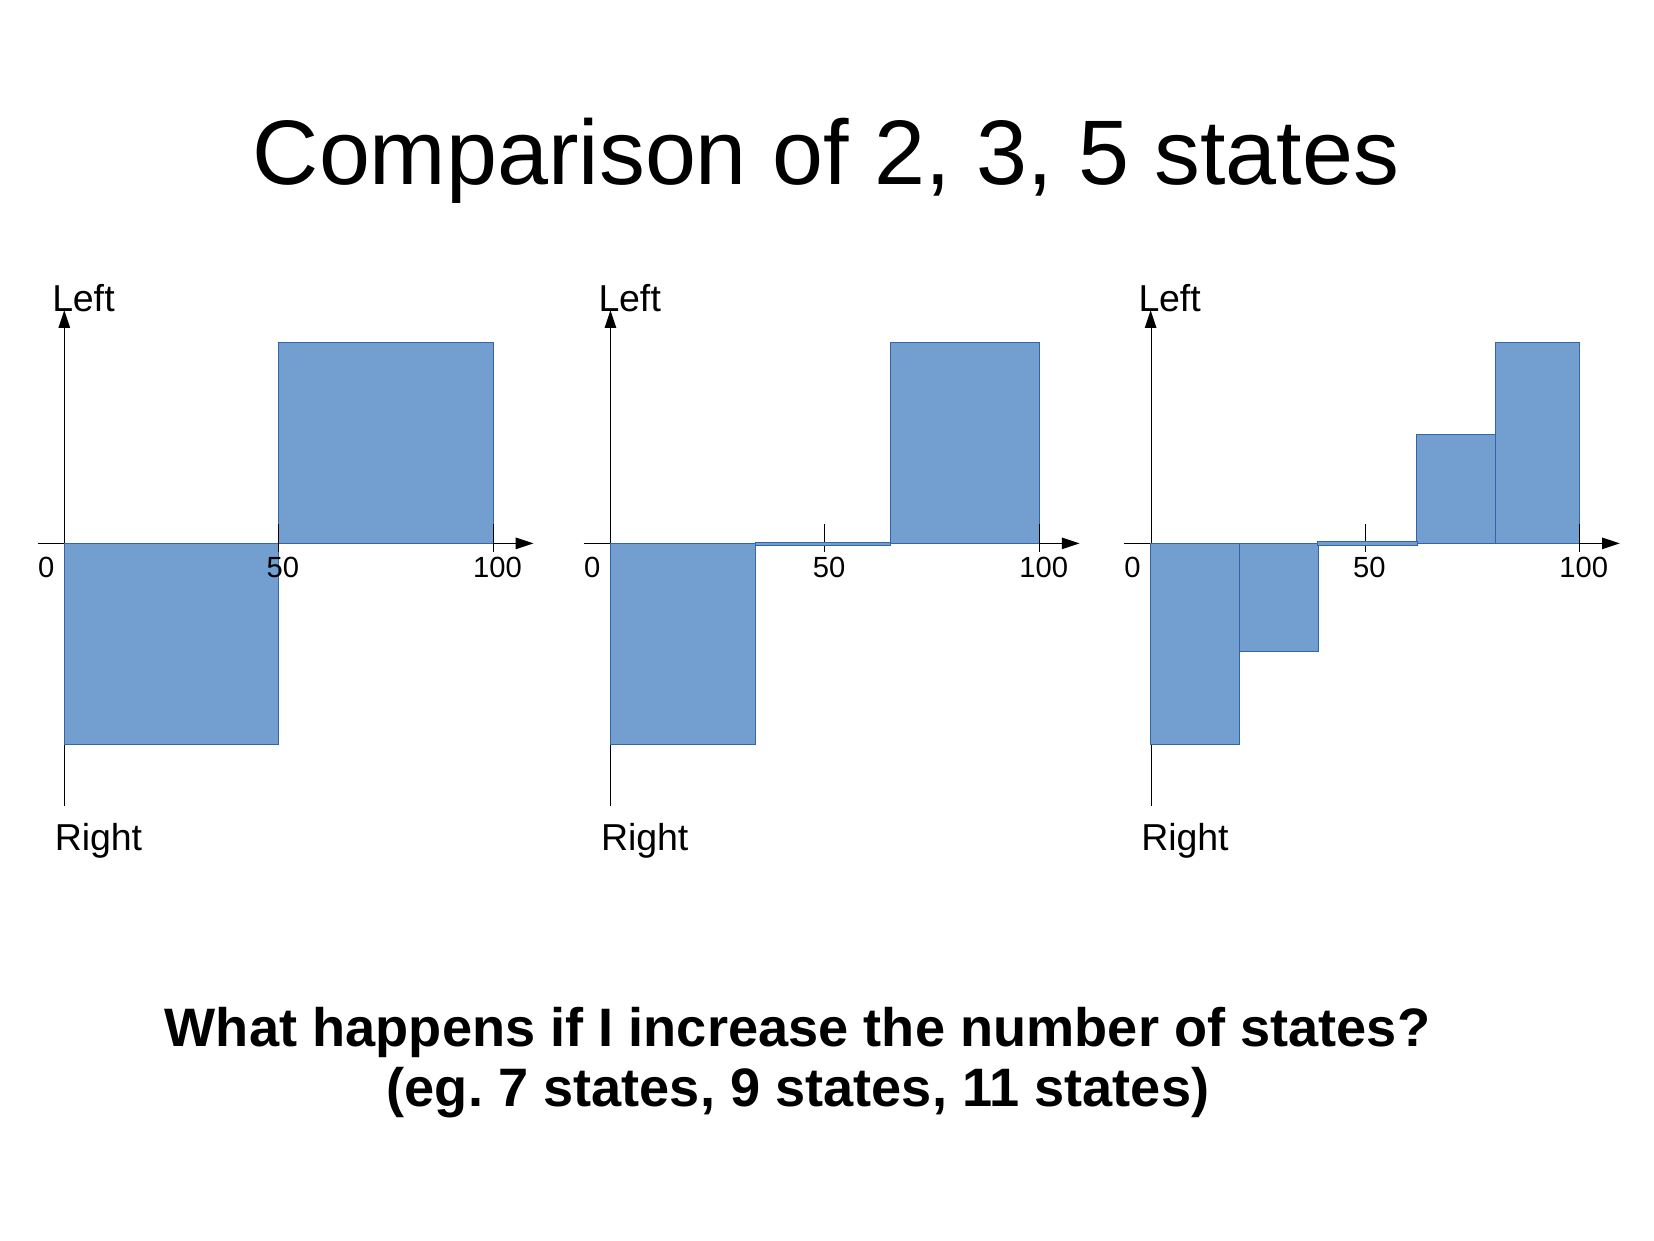

# Comparison of 2, 3, 5 states
Left
0
50
100
Right
Left
0
50
100
Right
What happens if I increase the number of states?
(eg. 7 states, 9 states, 11 states)
Left
0
50
100
Right